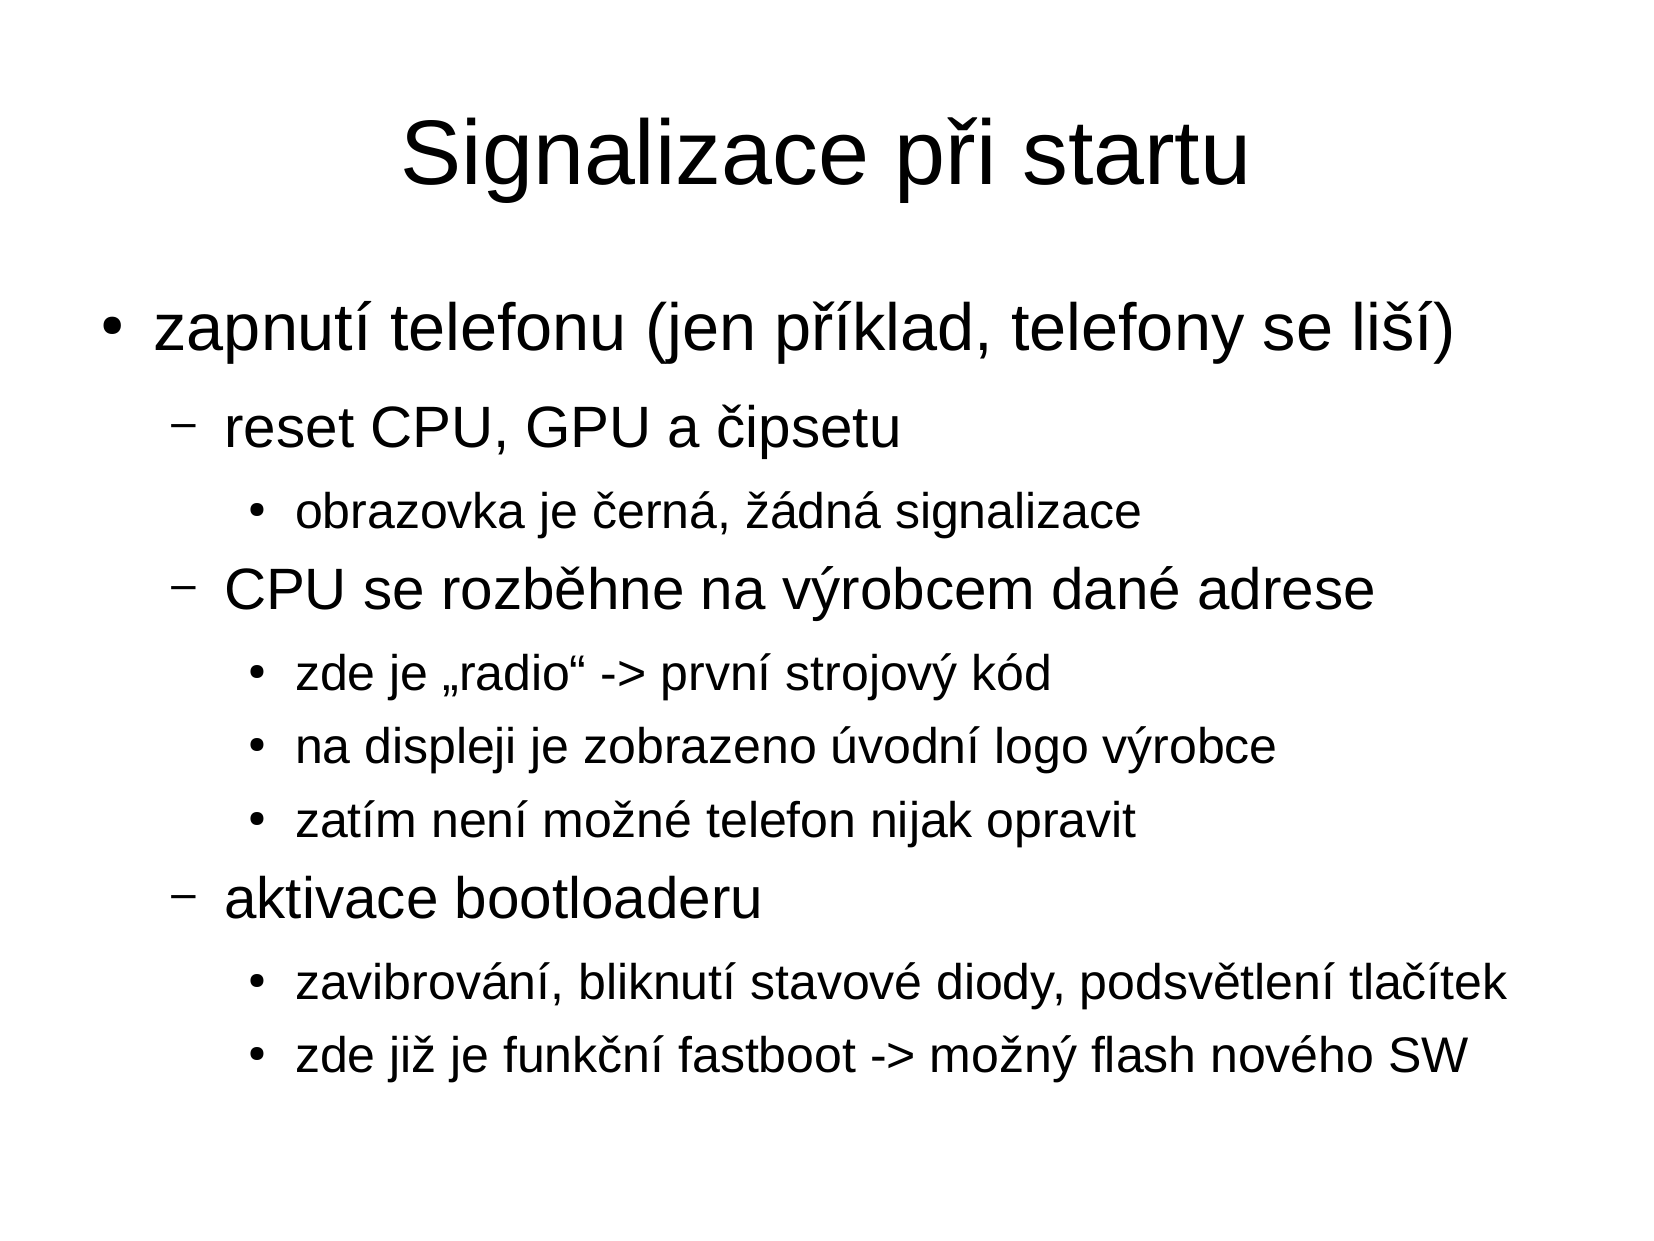

# Signalizace při startu
zapnutí telefonu (jen příklad, telefony se liší)
reset CPU, GPU a čipsetu
obrazovka je černá, žádná signalizace
CPU se rozběhne na výrobcem dané adrese
zde je „radio“ -> první strojový kód
na displeji je zobrazeno úvodní logo výrobce
zatím není možné telefon nijak opravit
aktivace bootloaderu
zavibrování, bliknutí stavové diody, podsvětlení tlačítek
zde již je funkční fastboot -> možný flash nového SW